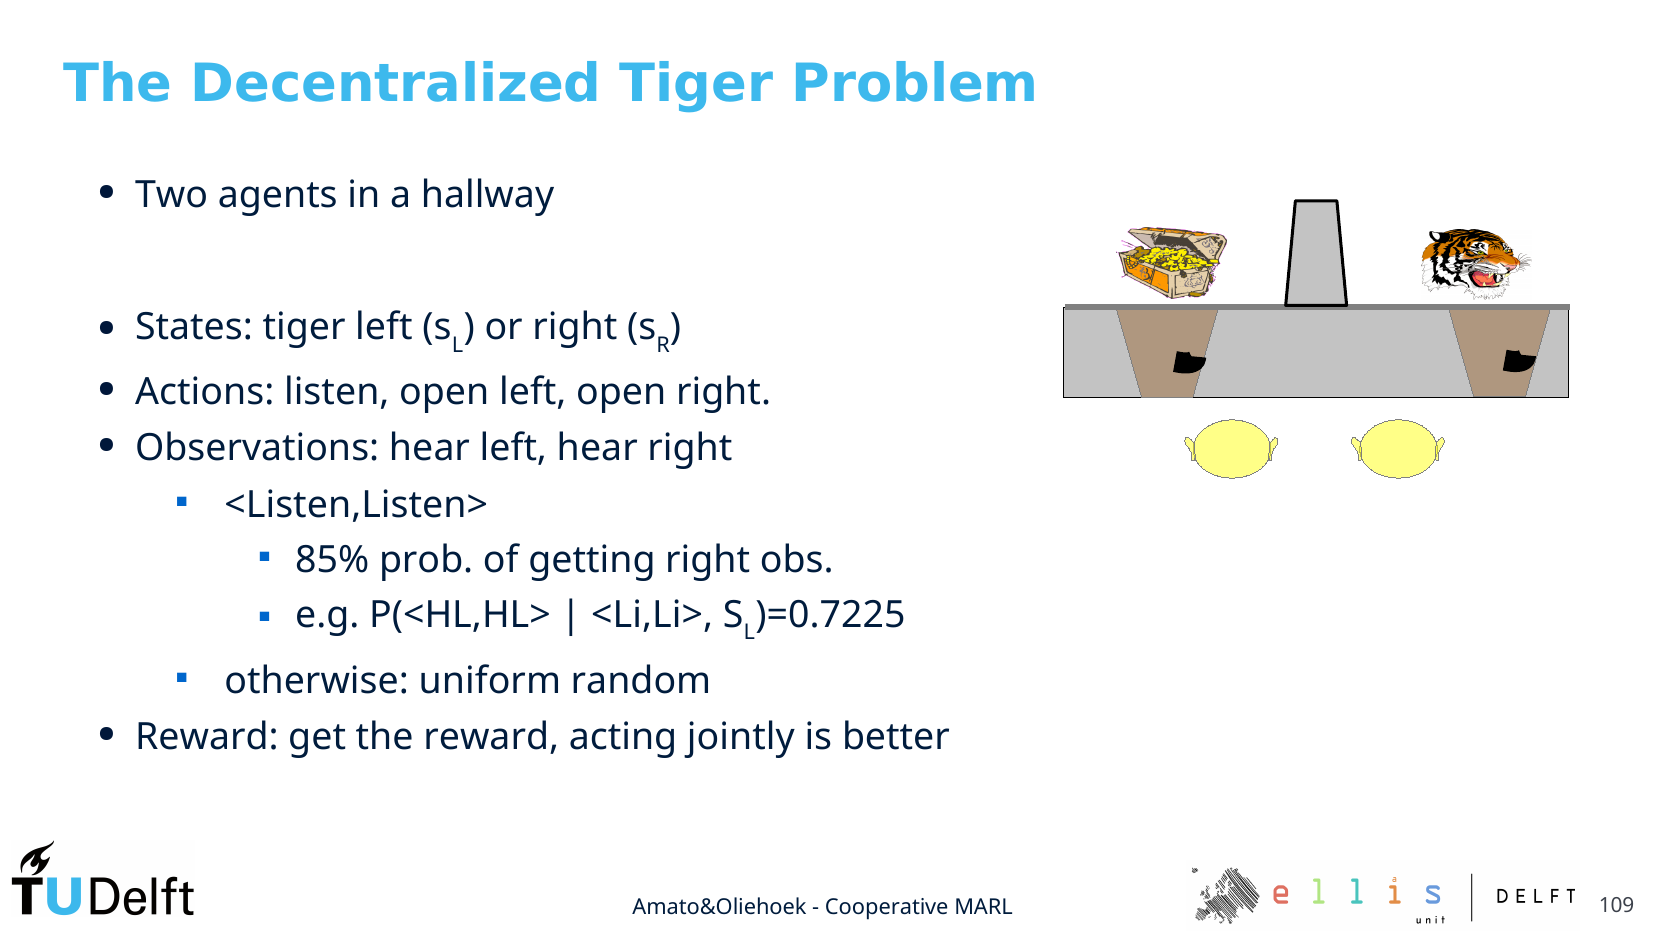

# The Decentralized Tiger Problem
Two agents in a hallway
States: tiger left (sL) or right (sR)
Actions: listen, open left, open right.
Observations: hear left, hear right
<Listen,Listen>
85% prob. of getting right obs.
e.g. P(<HL,HL> | <Li,Li>, SL)=0.7225
otherwise: uniform random
Reward: get the reward, acting jointly is better
Amato&Oliehoek - Cooperative MARL